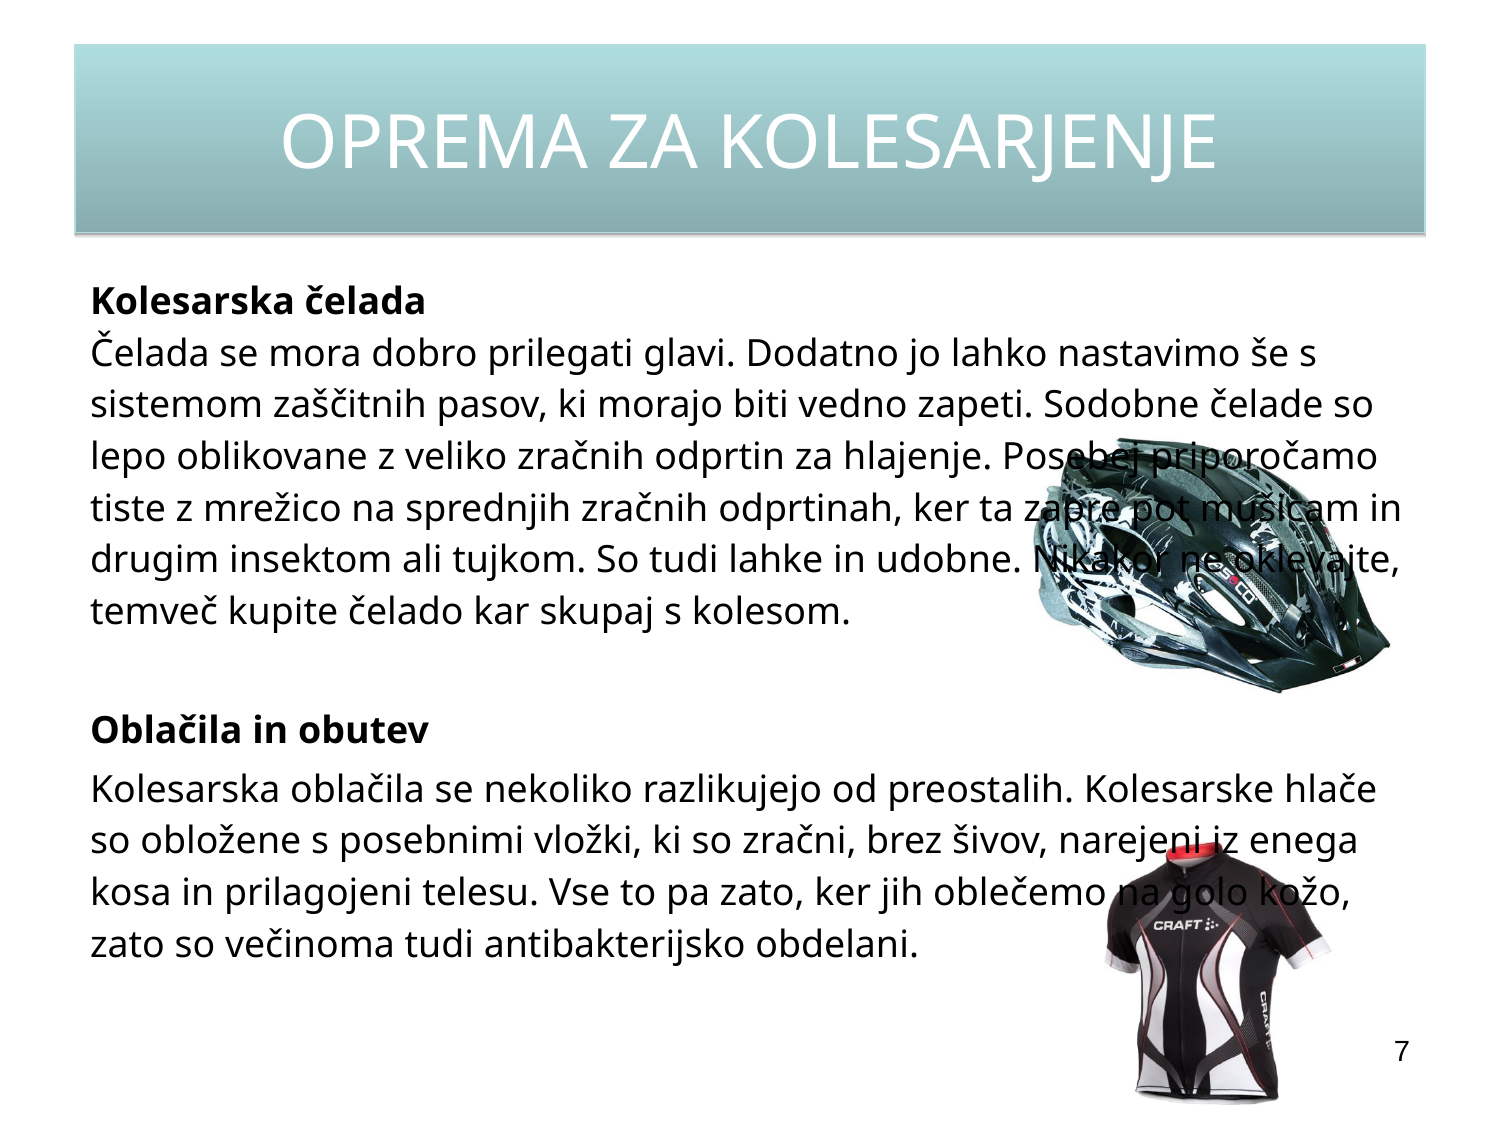

# OPREMA ZA KOLESARJENJE
Kolesarska čelada
Čelada se mora dobro prilegati glavi. Dodatno jo lahko nastavimo še s sistemom zaščitnih pasov, ki morajo biti vedno zapeti. Sodobne čelade so lepo oblikovane z veliko zračnih odprtin za hlajenje. Posebej priporočamo tiste z mrežico na sprednjih zračnih odprtinah, ker ta zapre pot mušicam in drugim insektom ali tujkom. So tudi lahke in udobne. Nikakor ne oklevajte, temveč kupite čelado kar skupaj s kolesom.
Oblačila in obutev
Kolesarska oblačila se nekoliko razlikujejo od preostalih. Kolesarske hlače so obložene s posebnimi vložki, ki so zračni, brez šivov, narejeni iz enega kosa in prilagojeni telesu. Vse to pa zato, ker jih oblečemo na golo kožo, zato so večinoma tudi antibakterijsko obdelani.